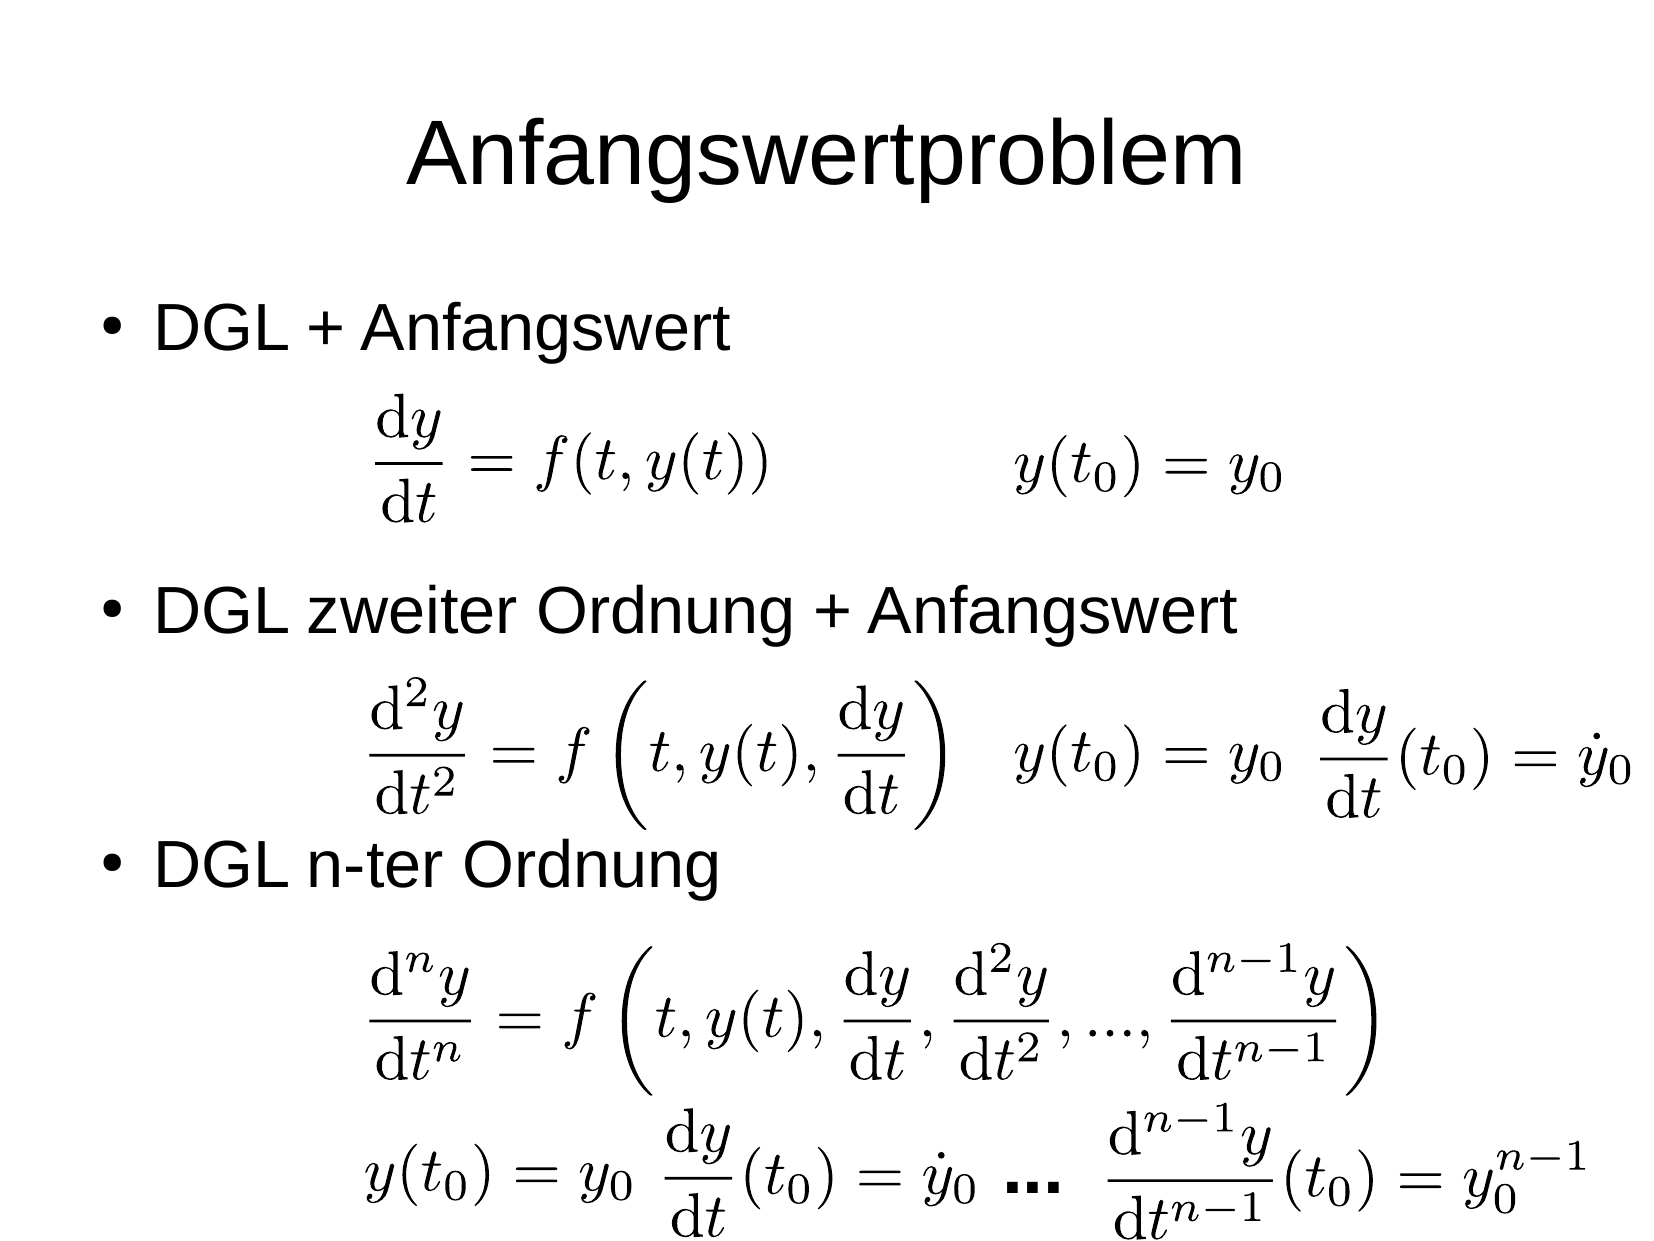

# Anfangswertproblem
DGL + Anfangswert
DGL zweiter Ordnung + Anfangswert
DGL n-ter Ordnung
...